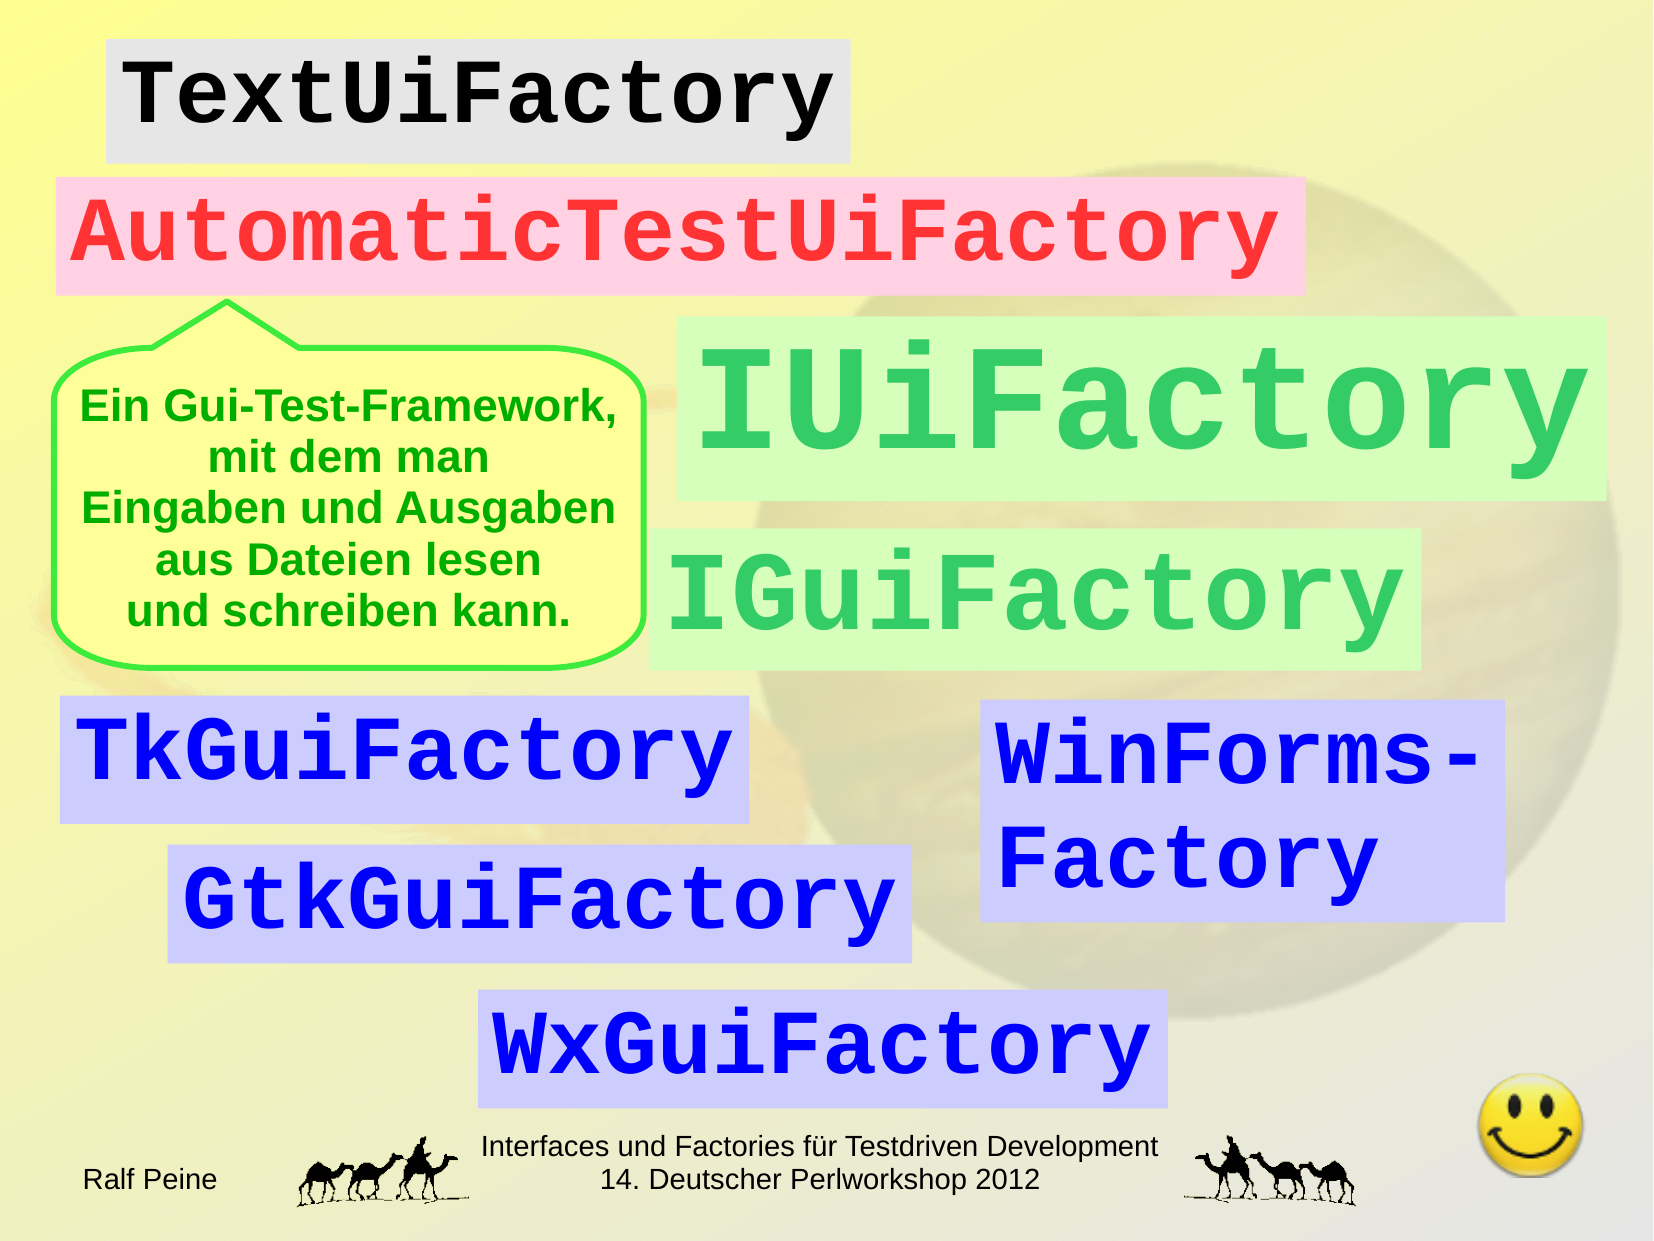

TextUiFactory
AutomaticTestUiFactory
IUiFactory
Ein Gui-Test-Framework,
mit dem man
Eingaben und Ausgaben
aus Dateien lesen
und schreiben kann.
?!?
IGuiFactory
TkGuiFactory
WinForms-
Factory
GtkGuiFactory
WxGuiFactory